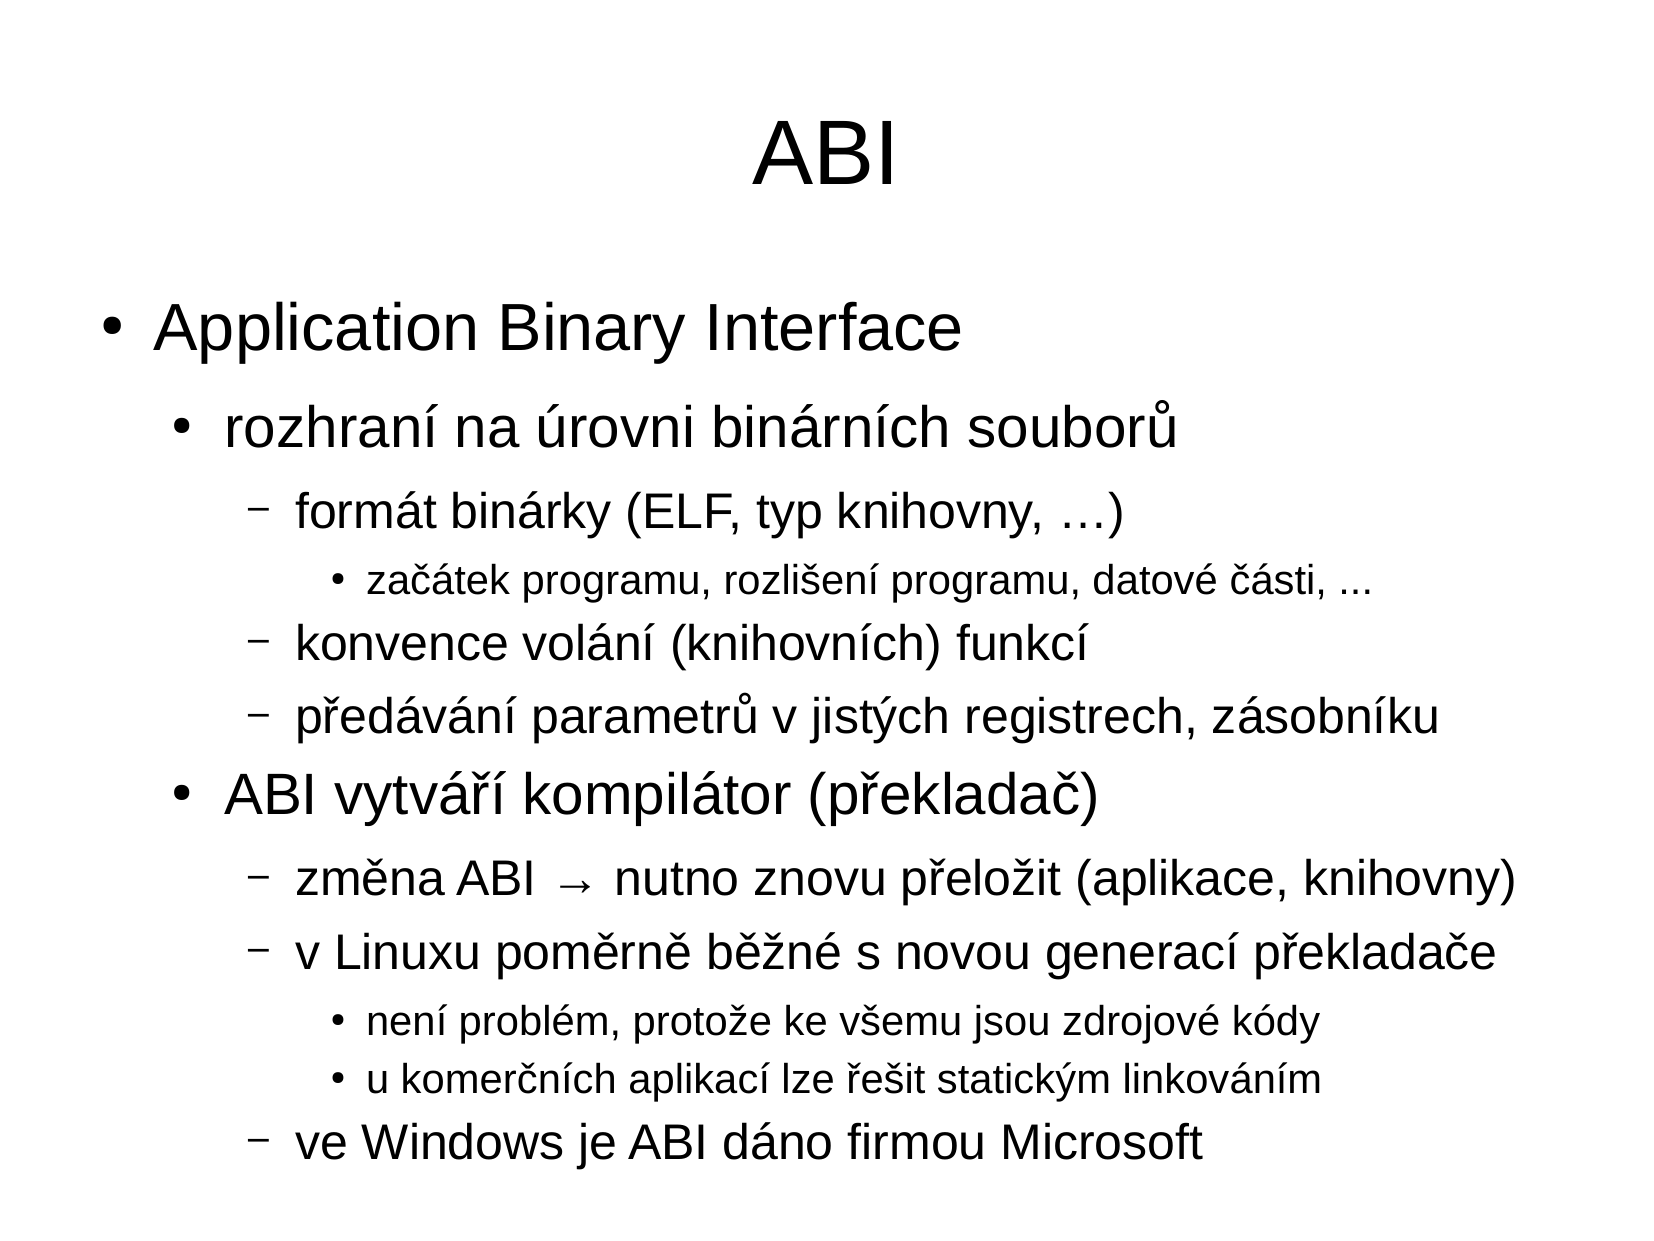

# ABI
Application Binary Interface
rozhraní na úrovni binárních souborů
formát binárky (ELF, typ knihovny, …)
začátek programu, rozlišení programu, datové části, ...
konvence volání (knihovních) funkcí
předávání parametrů v jistých registrech, zásobníku
ABI vytváří kompilátor (překladač)
změna ABI → nutno znovu přeložit (aplikace, knihovny)
v Linuxu poměrně běžné s novou generací překladače
není problém, protože ke všemu jsou zdrojové kódy
u komerčních aplikací lze řešit statickým linkováním
ve Windows je ABI dáno firmou Microsoft